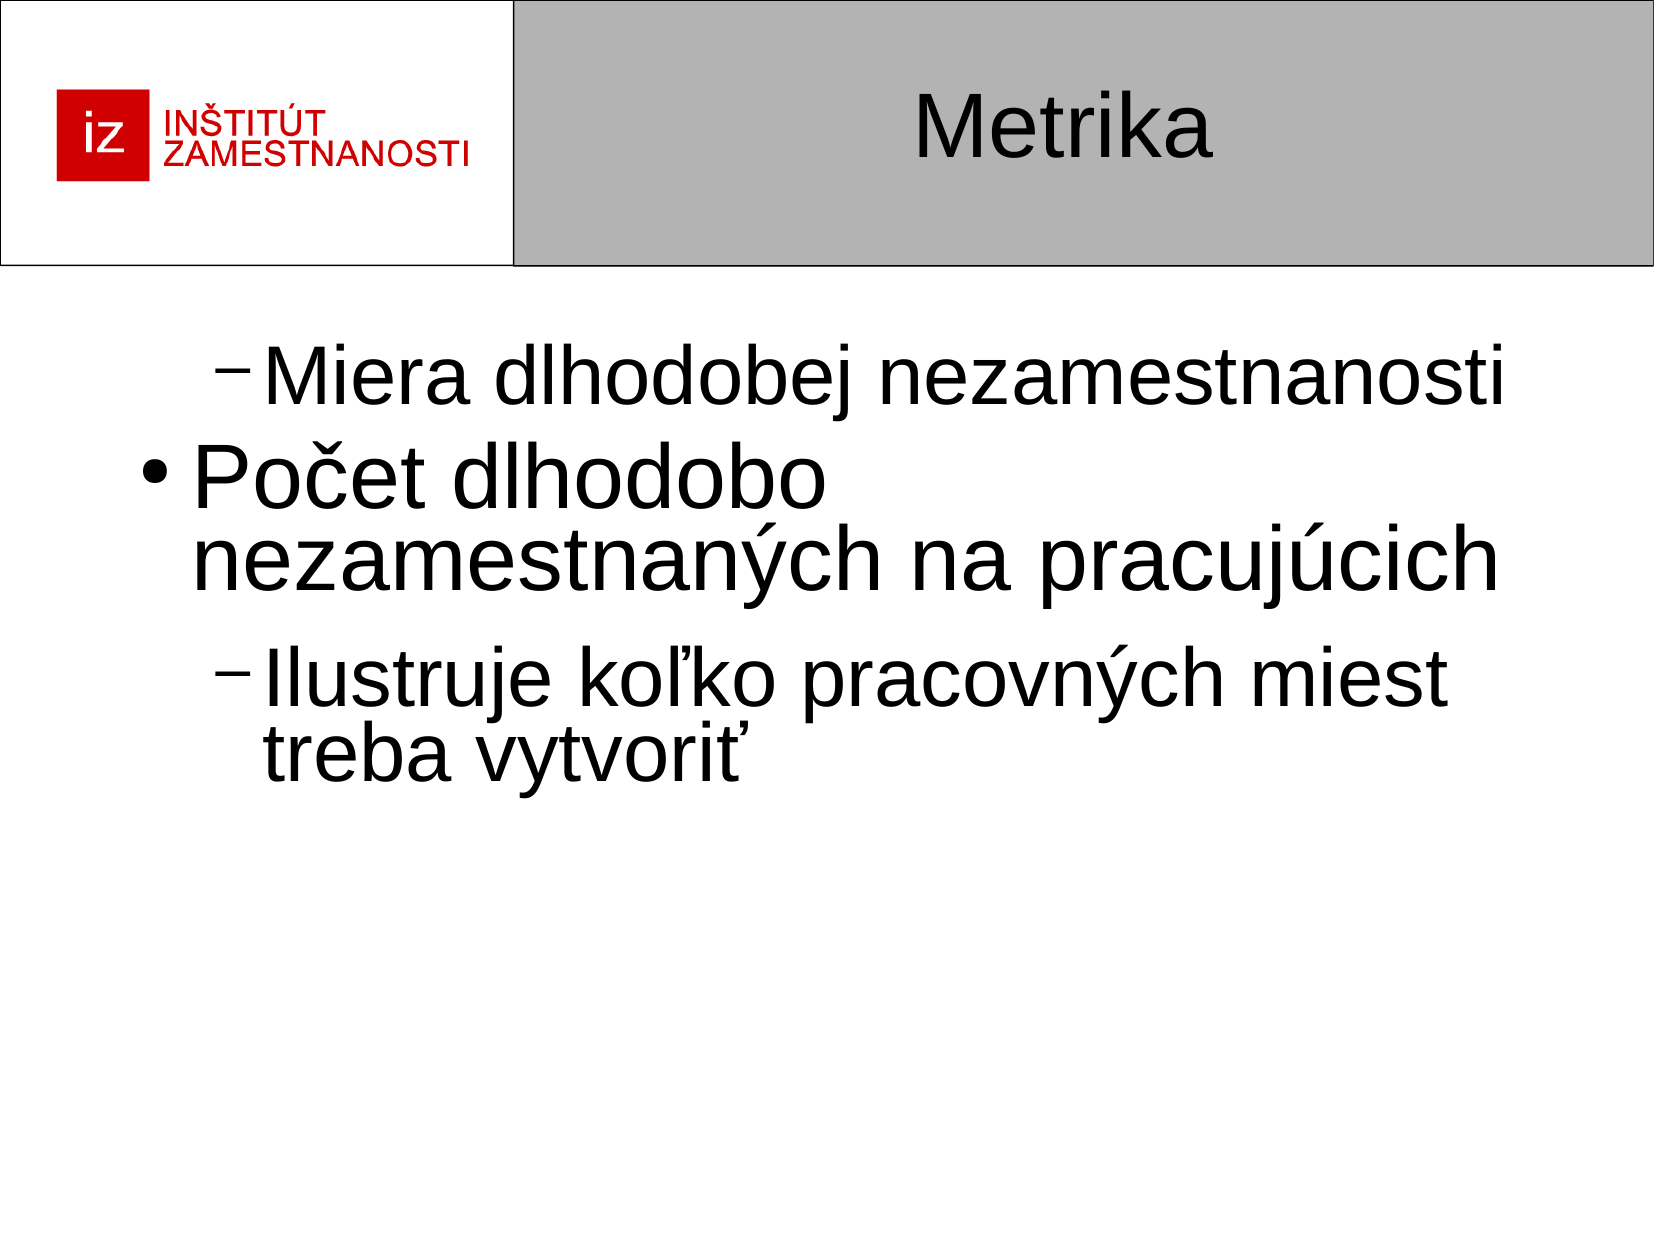

# Metrika
Miera dlhodobej nezamestnanosti
Počet dlhodobo nezamestnaných na pracujúcich
Ilustruje koľko pracovných miest treba vytvoriť